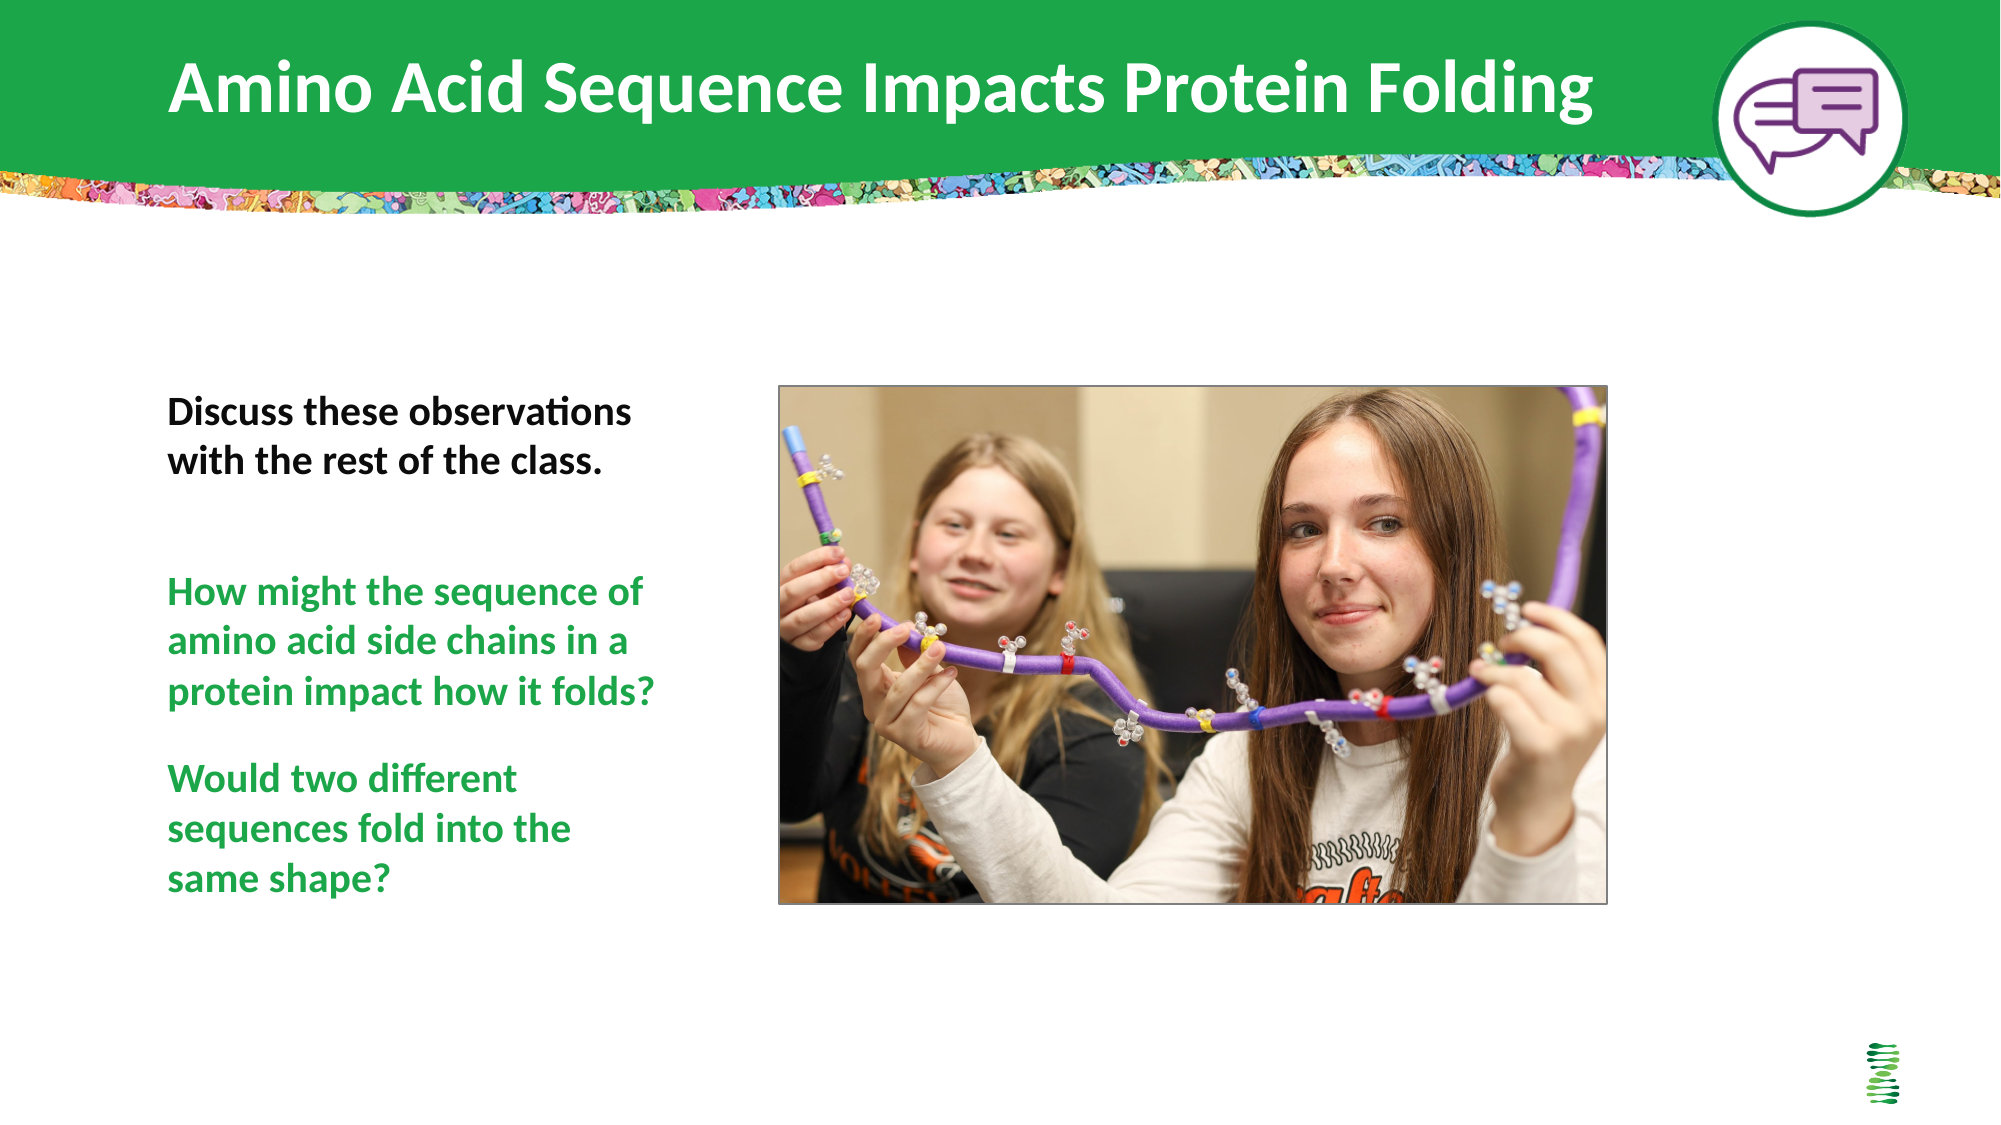

Amino Acid Sequence Impacts Protein Folding
Discuss these observations with the rest of the class.
How might the sequence of amino acid side chains in a protein impact how it folds?
Would two different sequences fold into the same shape?